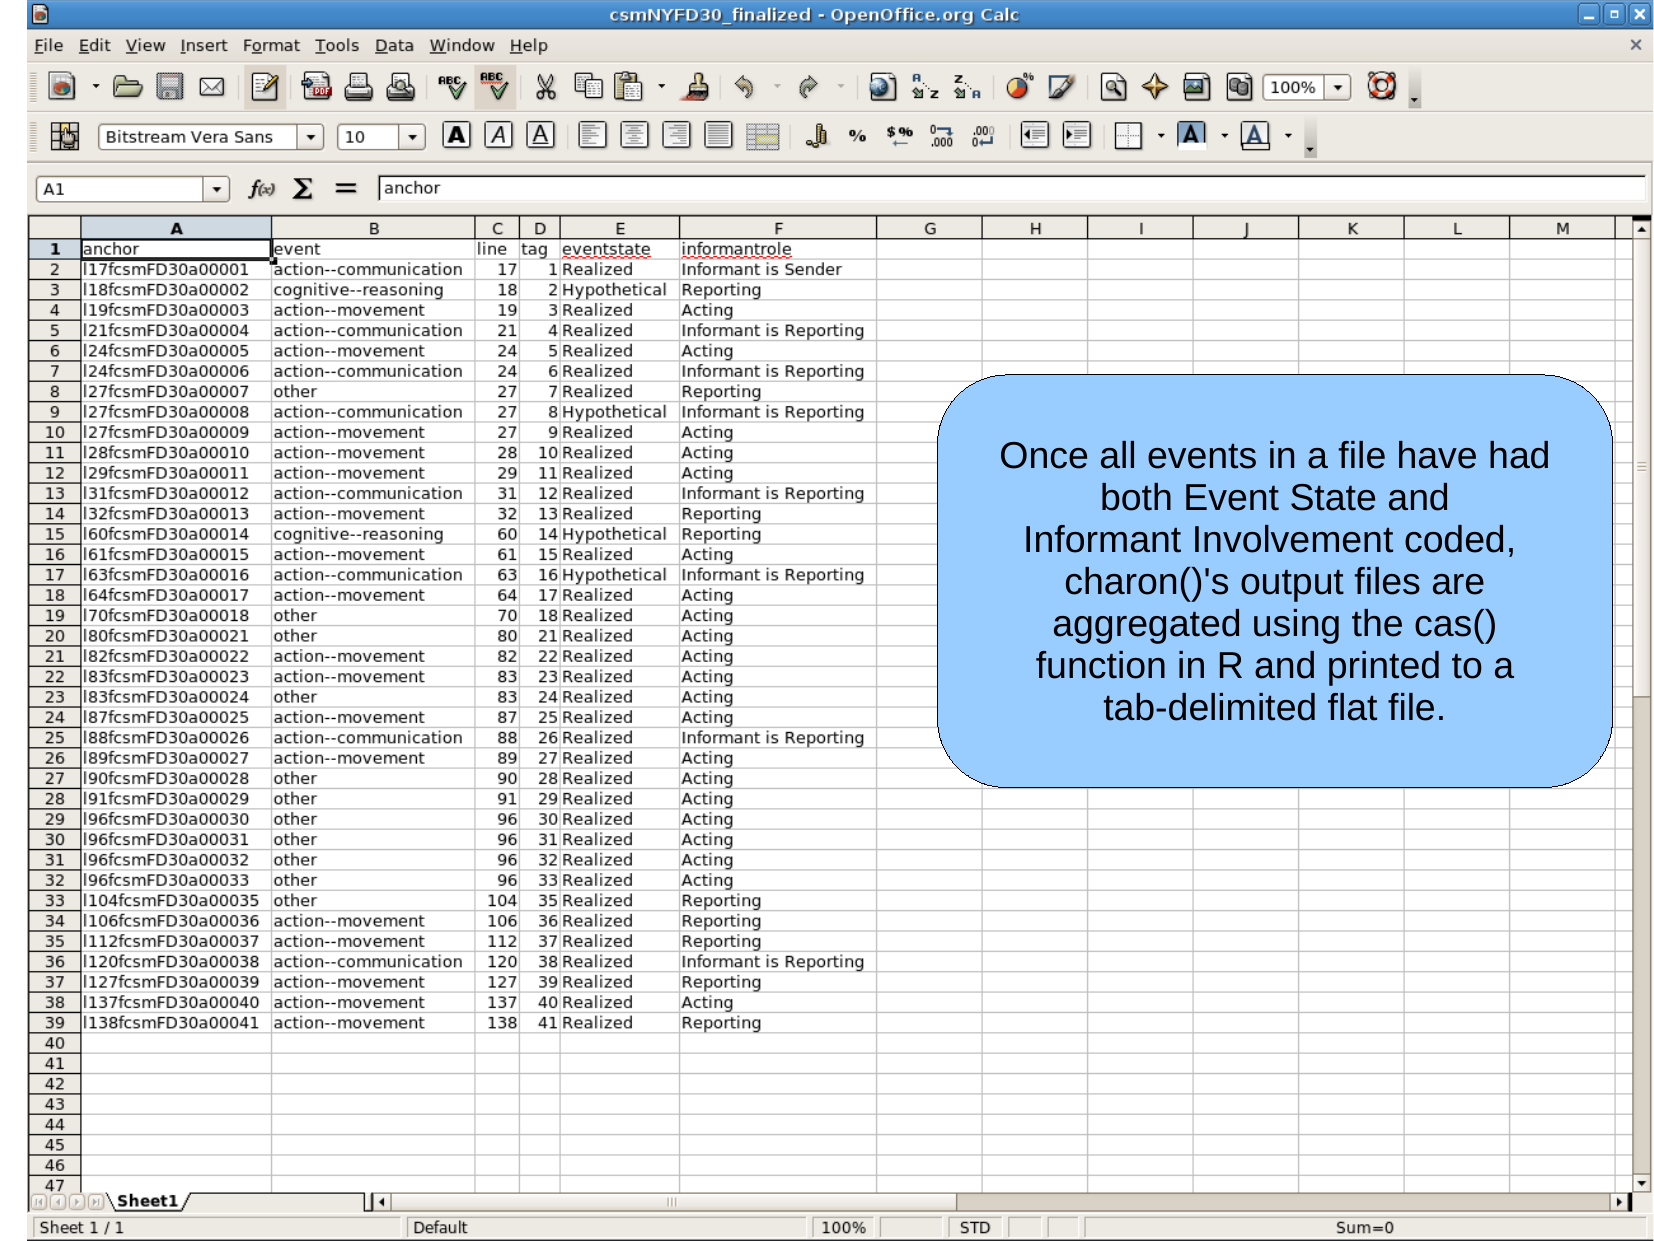

Once all events in a file have had
both Event State and
Informant Involvement coded,
charon()'s output files are
aggregated using the cas()
function in R and printed to a
tab-delimited flat file.